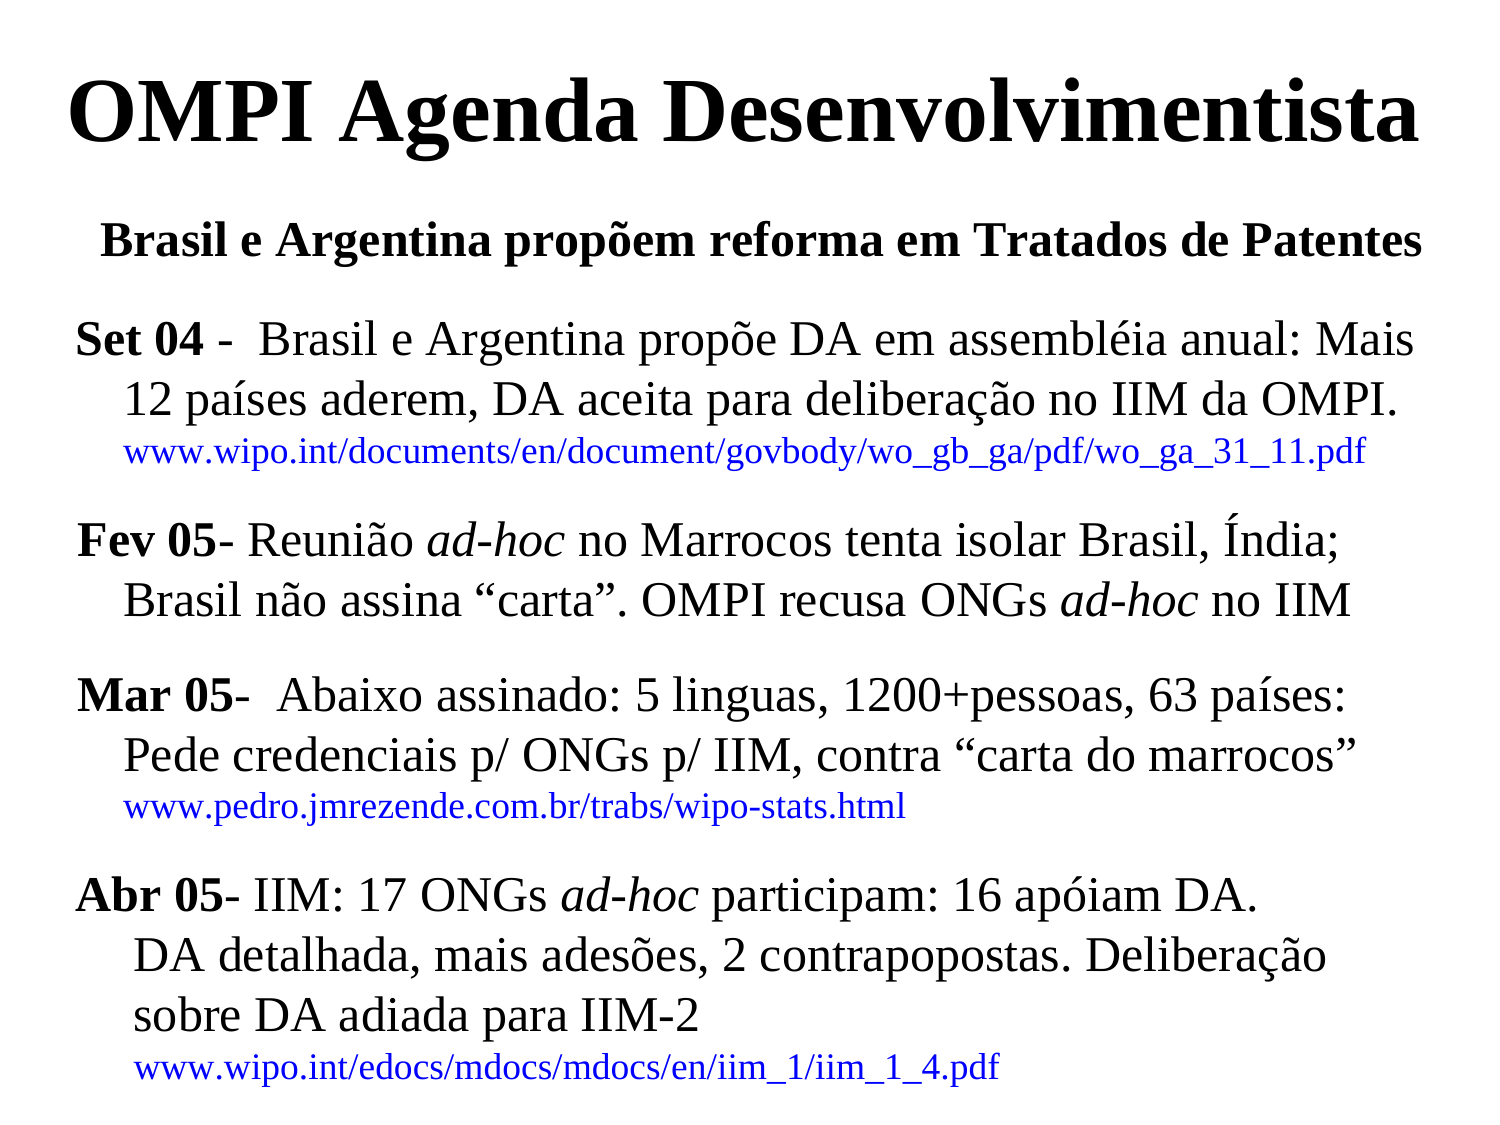

# OMPI Agenda Desenvolvimentista
 Brasil e Argentina propõem reforma em Tratados de Patentes
Set 04 - Brasil e Argentina propõe DA em assembléia anual: Mais 12 países aderem, DA aceita para deliberação no IIM da OMPI.
www.wipo.int/documents/en/document/govbody/wo_gb_ga/pdf/wo_ga_31_11.pdf
Fev 05- Reunião ad-hoc no Marrocos tenta isolar Brasil, Índia; Brasil não assina “carta”. OMPI recusa ONGs ad-hoc no IIM
Mar 05- Abaixo assinado: 5 linguas, 1200+pessoas, 63 países:
Pede credenciais p/ ONGs p/ IIM, contra “carta do marrocos”
www.pedro.jmrezende.com.br/trabs/wipo-stats.html
Abr 05- IIM: 17 ONGs ad-hoc participam: 16 apóiam DA.
DA detalhada, mais adesões, 2 contrapopostas. Deliberação sobre DA adiada para IIM-2
www.wipo.int/edocs/mdocs/mdocs/en/iim_1/iim_1_4.pdf